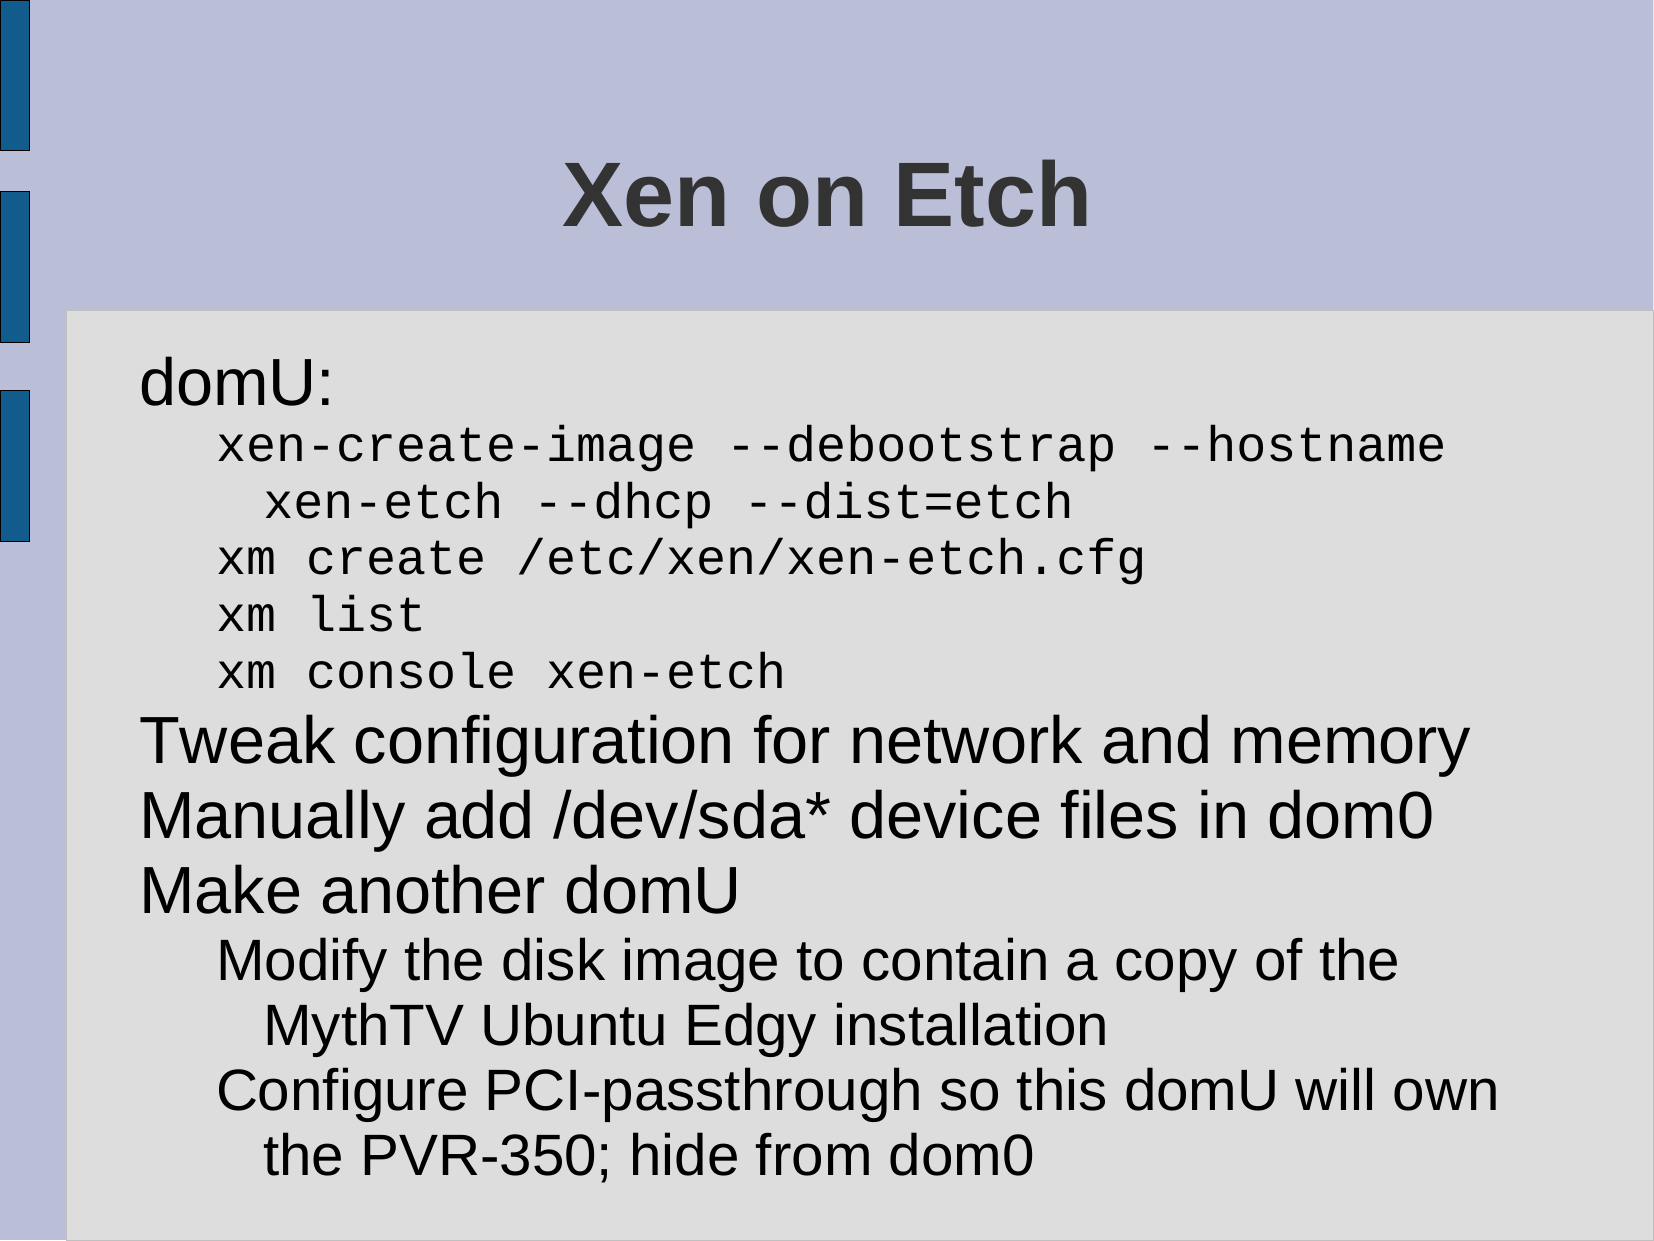

# Xen on Etch
domU:
xen-create-image --debootstrap --hostname xen-etch --dhcp --dist=etch
xm create /etc/xen/xen-etch.cfg
xm list
xm console xen-etch
Tweak configuration for network and memory
Manually add /dev/sda* device files in dom0
Make another domU
Modify the disk image to contain a copy of the MythTV Ubuntu Edgy installation
Configure PCI-passthrough so this domU will own the PVR-350; hide from dom0